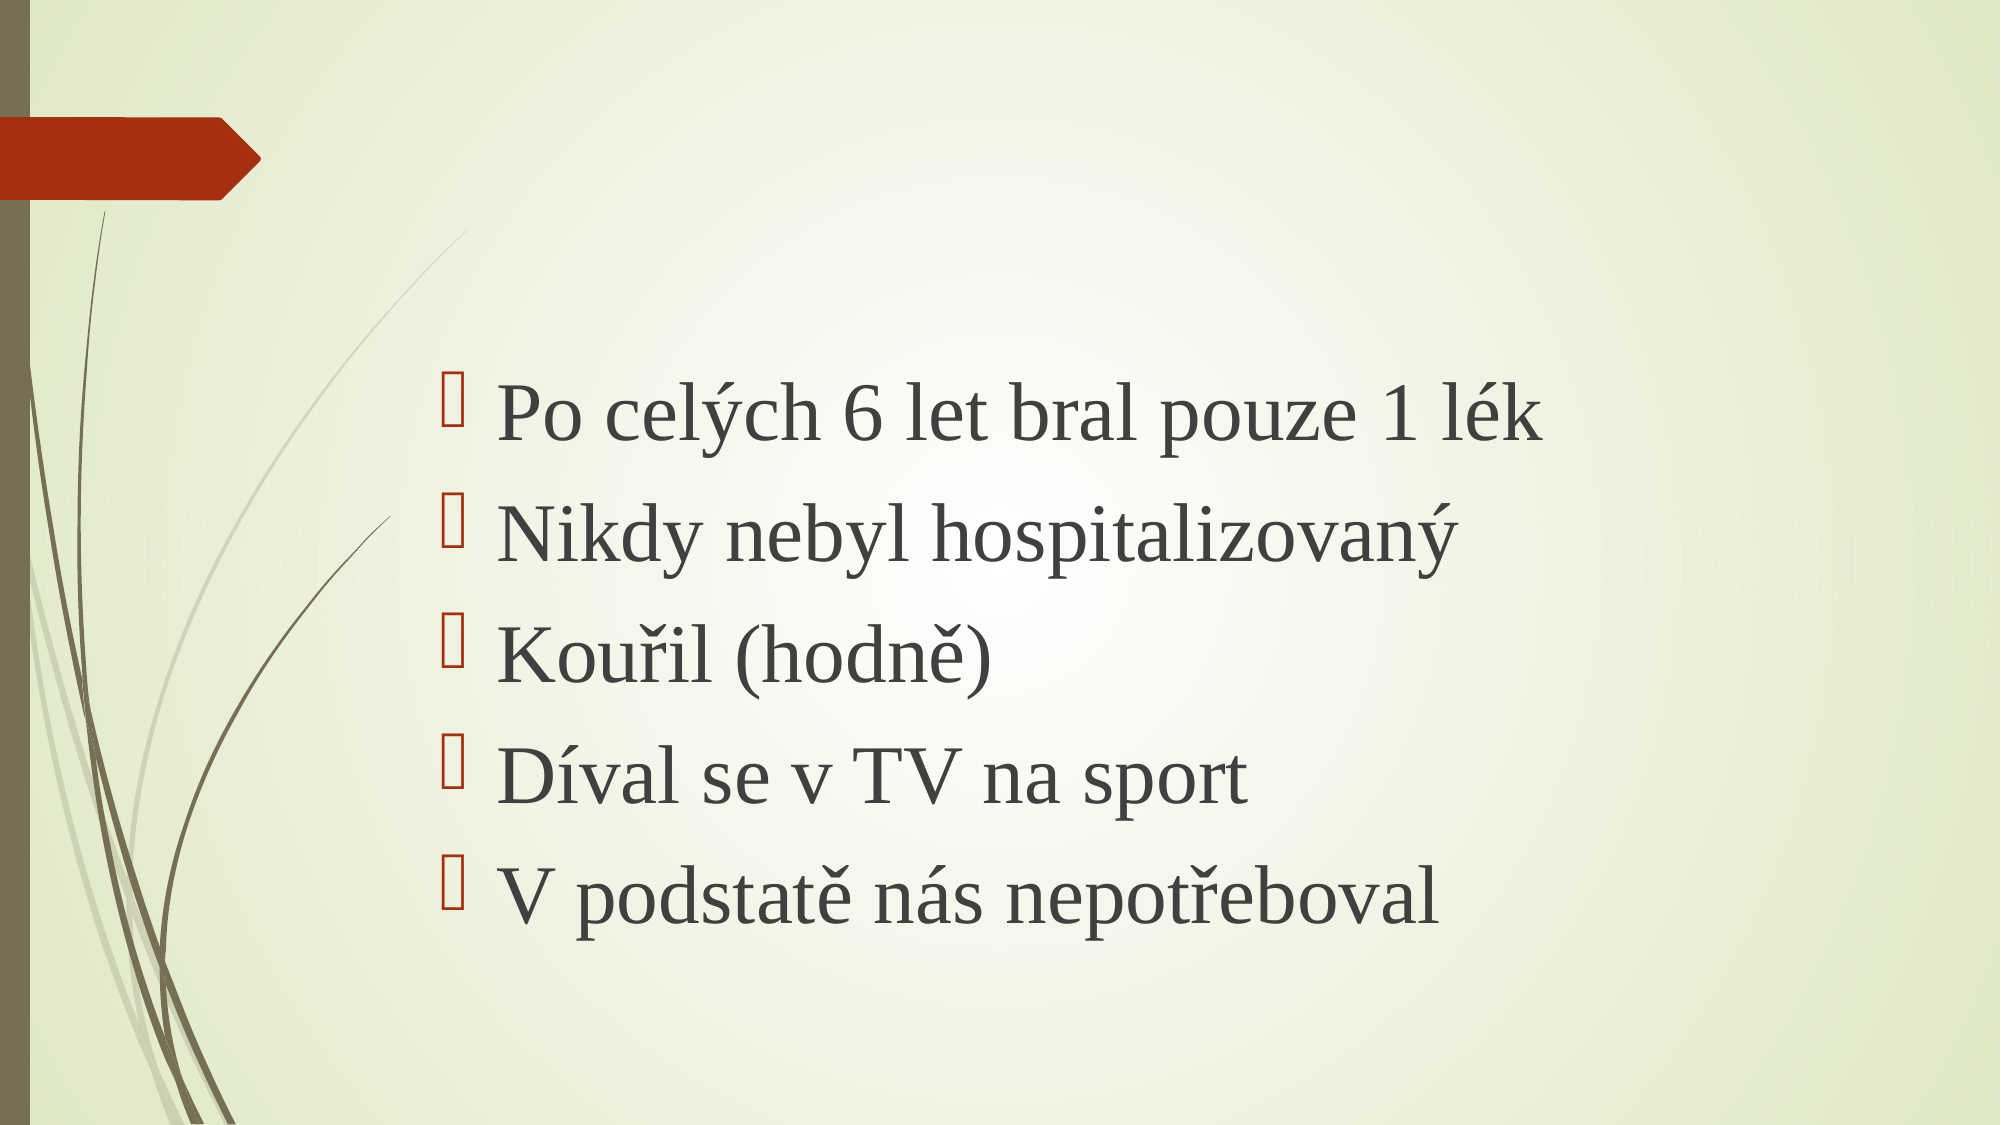

#
Po celých 6 let bral pouze 1 lék
Nikdy nebyl hospitalizovaný
Kouřil (hodně)
Díval se v TV na sport
V podstatě nás nepotřeboval